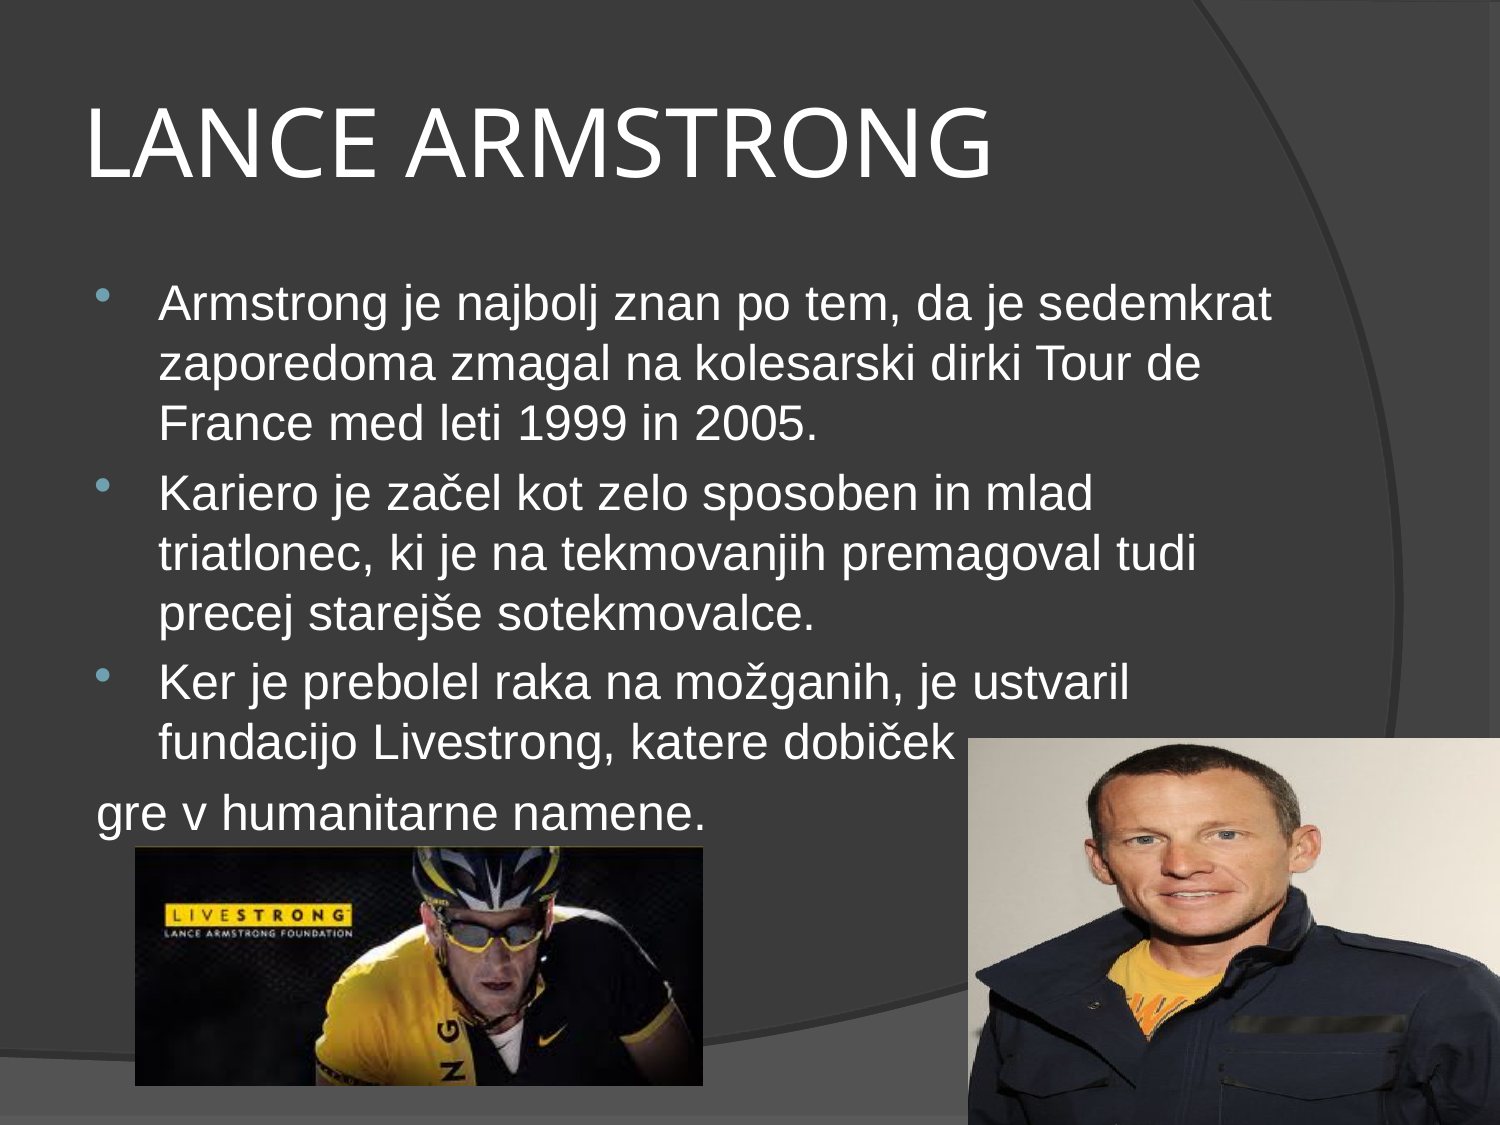

# LANCE ARMSTRONG
Armstrong je najbolj znan po tem, da je sedemkrat zaporedoma zmagal na kolesarski dirki Tour de France med leti 1999 in 2005.
Kariero je začel kot zelo sposoben in mlad triatlonec, ki je na tekmovanjih premagoval tudi precej starejše sotekmovalce.
Ker je prebolel raka na možganih, je ustvaril fundacijo Livestrong, katere dobiček
gre v humanitarne namene.